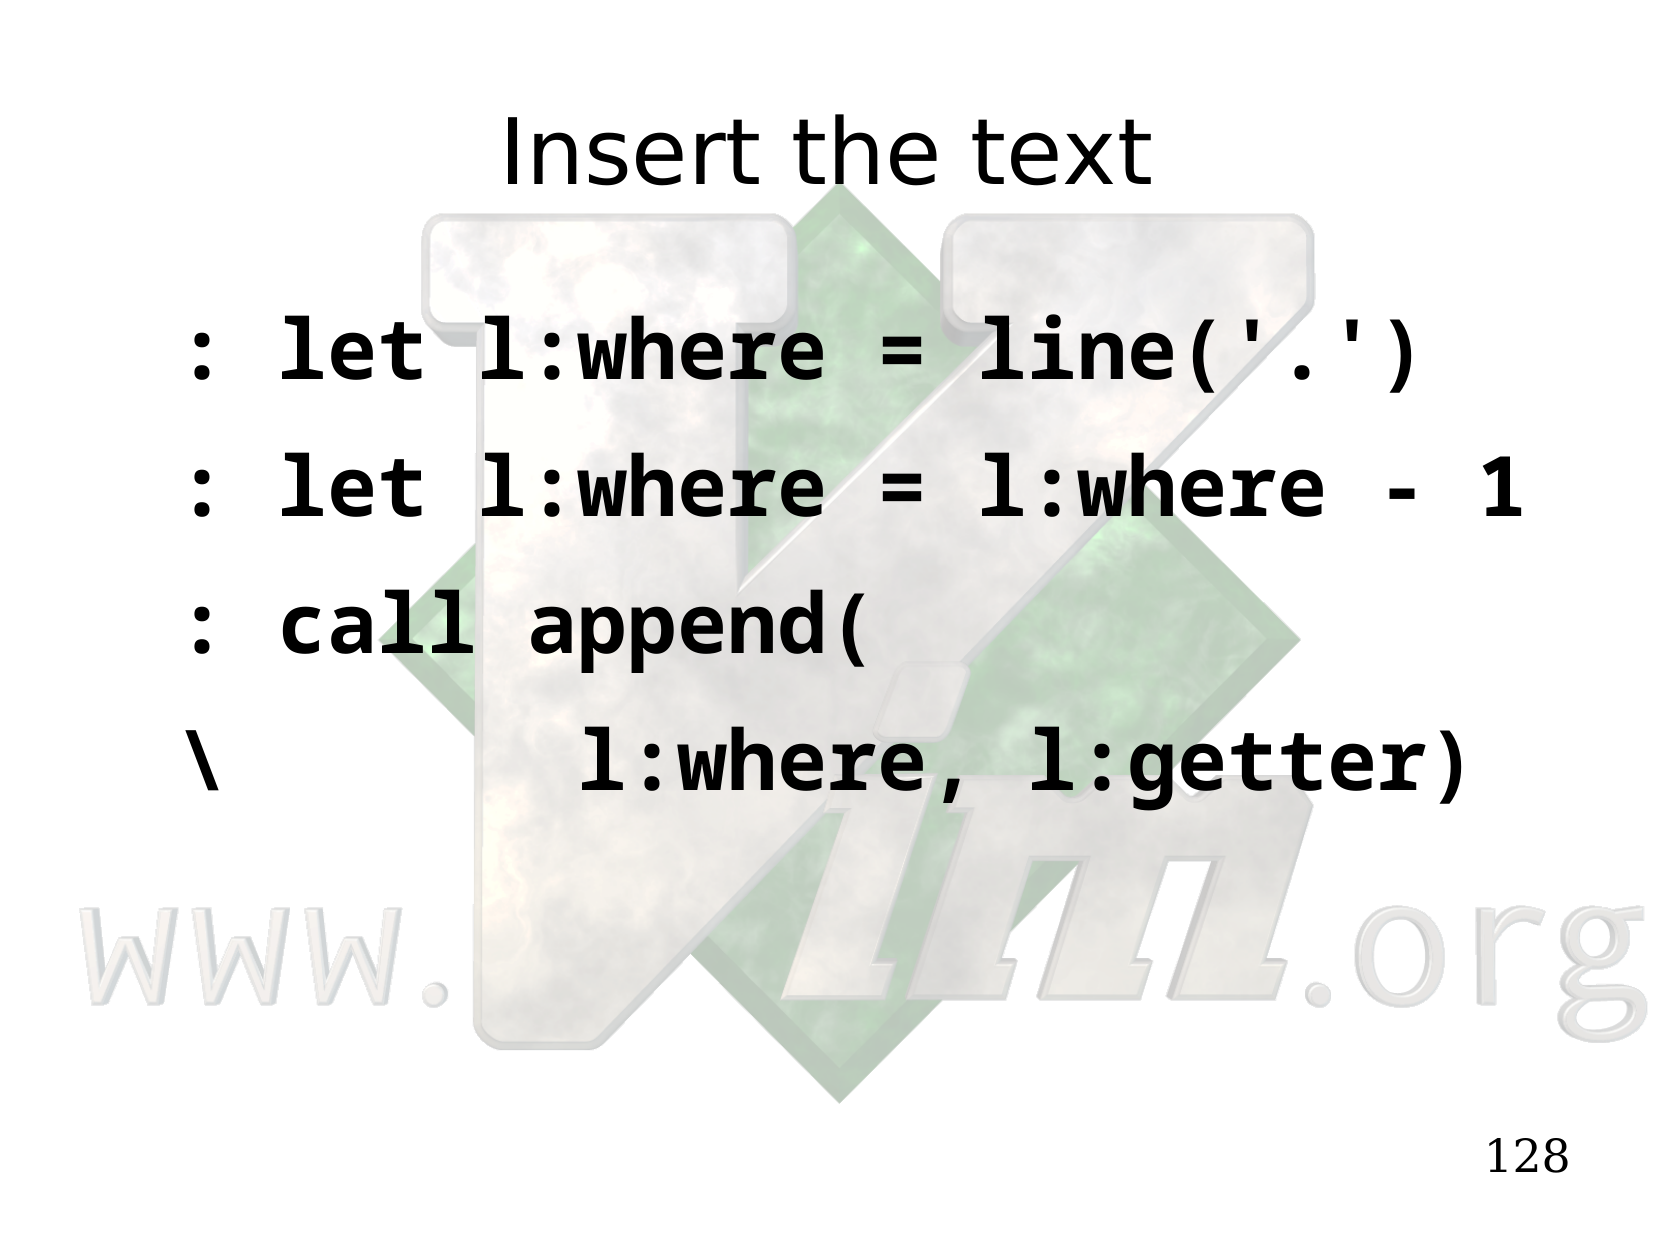

# Insert the text
: let l:where = line('.')
: let l:where = l:where - 1
: call append(
\ l:where, l:getter)
128